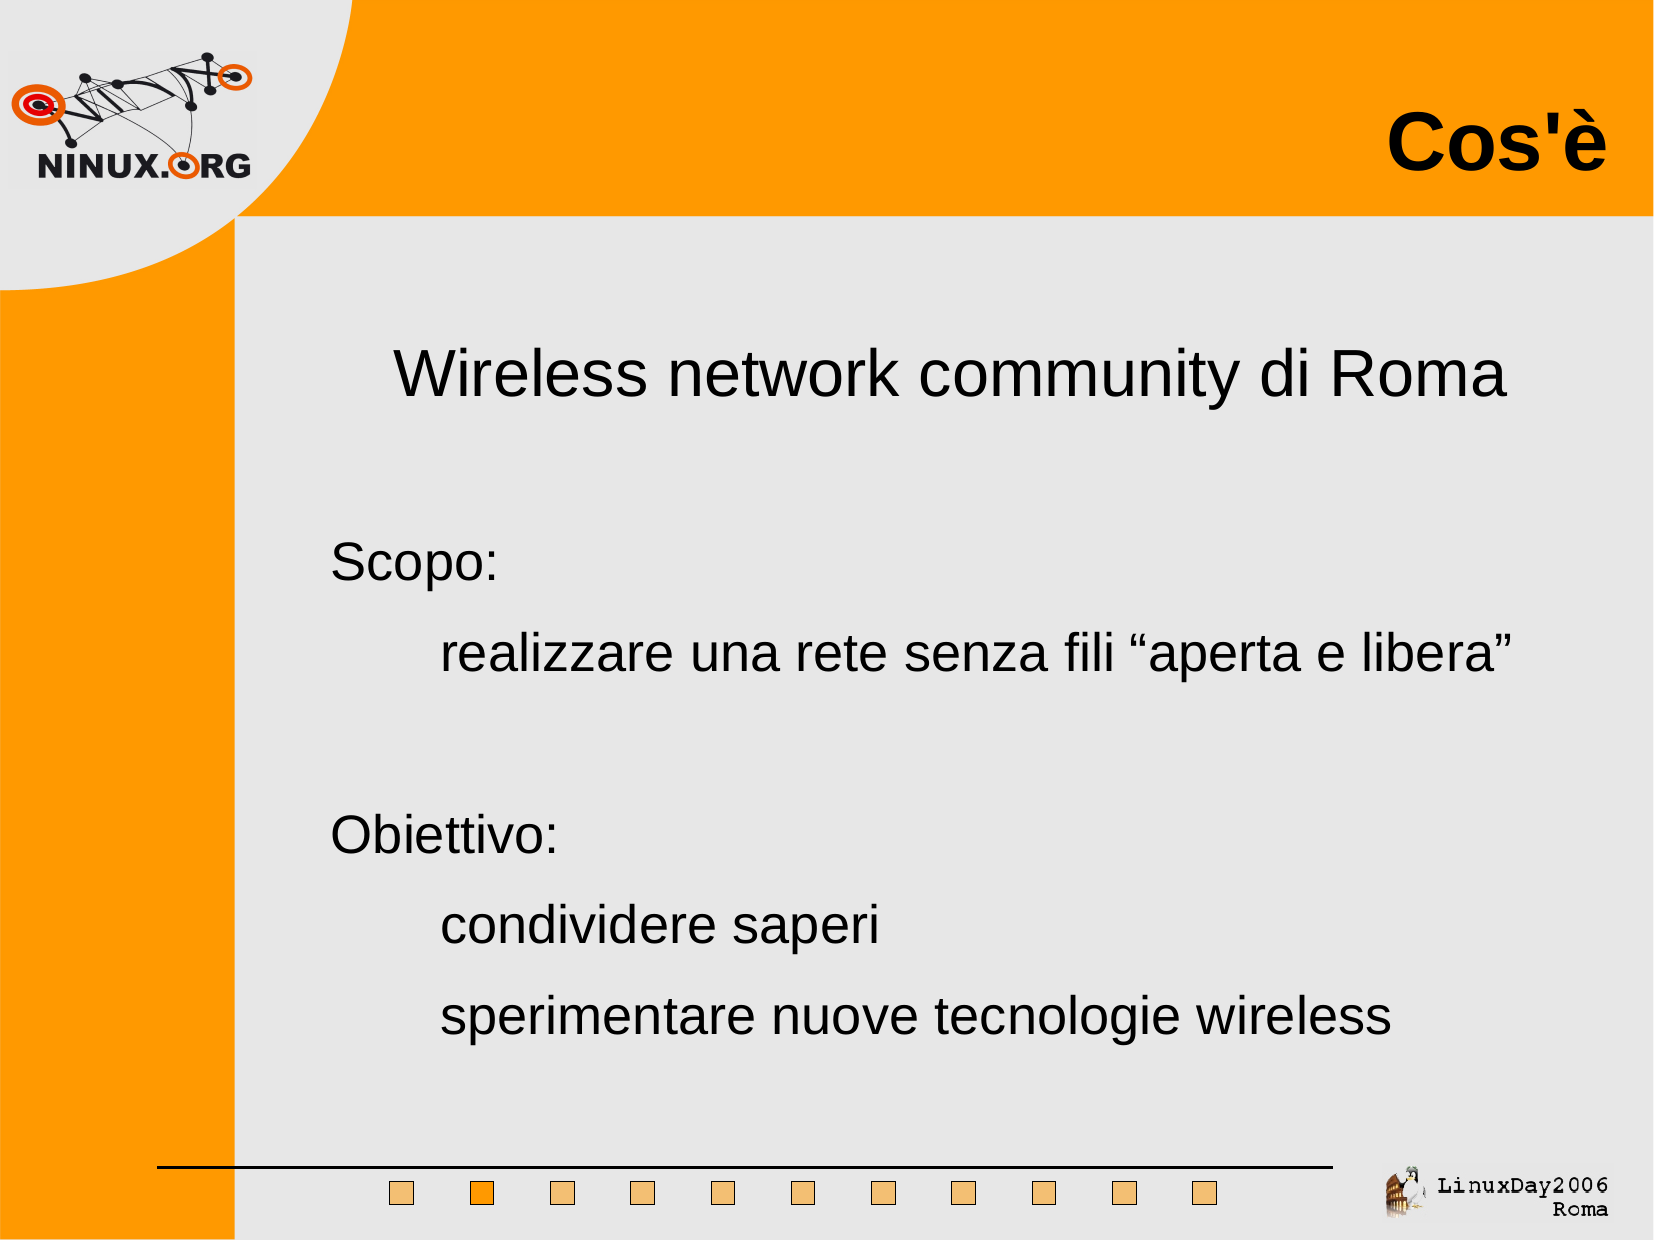

Cos'è
Wireless network community di Roma
Scopo:
	realizzare una rete senza fili “aperta e libera”
Obiettivo:
	condividere saperi
	sperimentare nuove tecnologie wireless